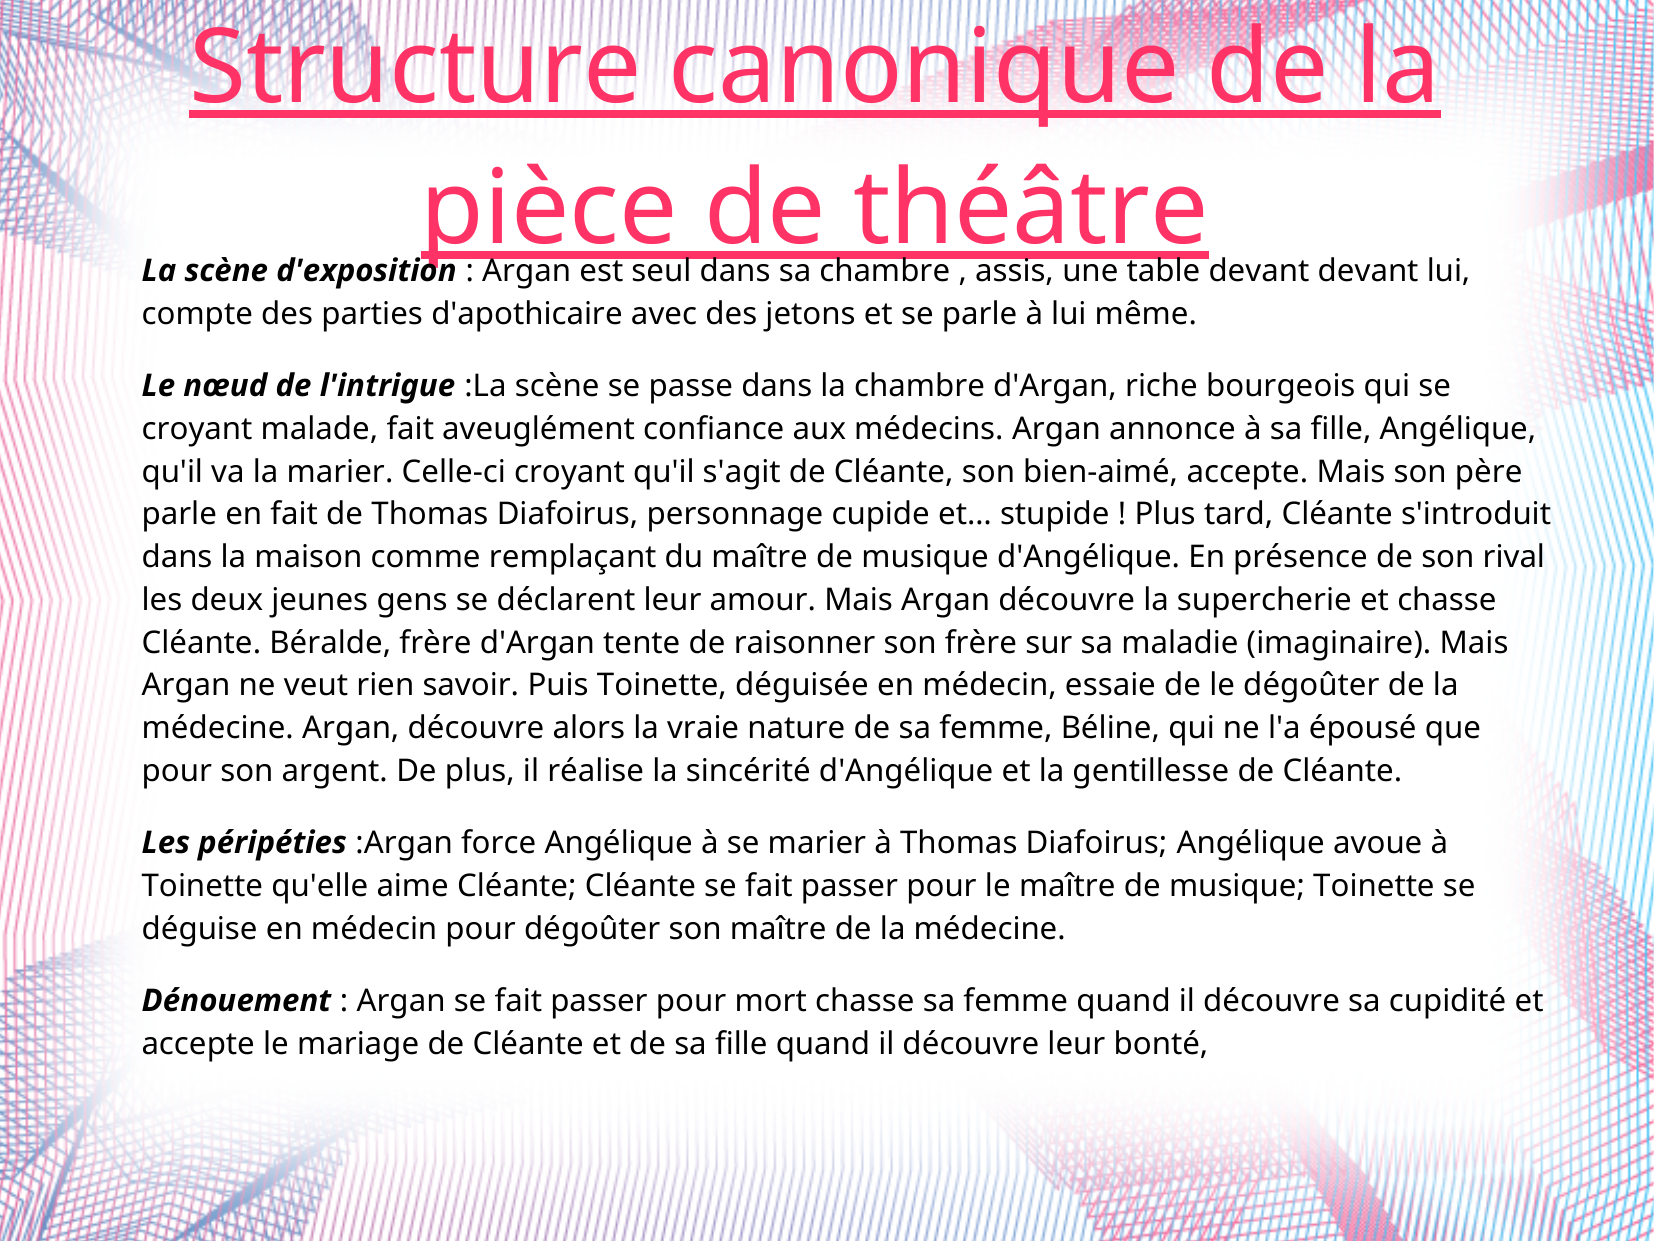

# Structure canonique de la pièce de théâtre
La scène d'exposition : Argan est seul dans sa chambre , assis, une table devant devant lui, compte des parties d'apothicaire avec des jetons et se parle à lui même.
Le nœud de l'intrigue :La scène se passe dans la chambre d'Argan, riche bourgeois qui se croyant malade, fait aveuglément confiance aux médecins. Argan annonce à sa fille, Angélique, qu'il va la marier. Celle-ci croyant qu'il s'agit de Cléante, son bien-aimé, accepte. Mais son père parle en fait de Thomas Diafoirus, personnage cupide et… stupide ! Plus tard, Cléante s'introduit dans la maison comme remplaçant du maître de musique d'Angélique. En présence de son rival les deux jeunes gens se déclarent leur amour. Mais Argan découvre la supercherie et chasse Cléante. Béralde, frère d'Argan tente de raisonner son frère sur sa maladie (imaginaire). Mais Argan ne veut rien savoir. Puis Toinette, déguisée en médecin, essaie de le dégoûter de la médecine. Argan, découvre alors la vraie nature de sa femme, Béline, qui ne l'a épousé que pour son argent. De plus, il réalise la sincérité d'Angélique et la gentillesse de Cléante.
Les péripéties :Argan force Angélique à se marier à Thomas Diafoirus; Angélique avoue à Toinette qu'elle aime Cléante; Cléante se fait passer pour le maître de musique; Toinette se déguise en médecin pour dégoûter son maître de la médecine.
Dénouement : Argan se fait passer pour mort chasse sa femme quand il découvre sa cupidité et accepte le mariage de Cléante et de sa fille quand il découvre leur bonté,